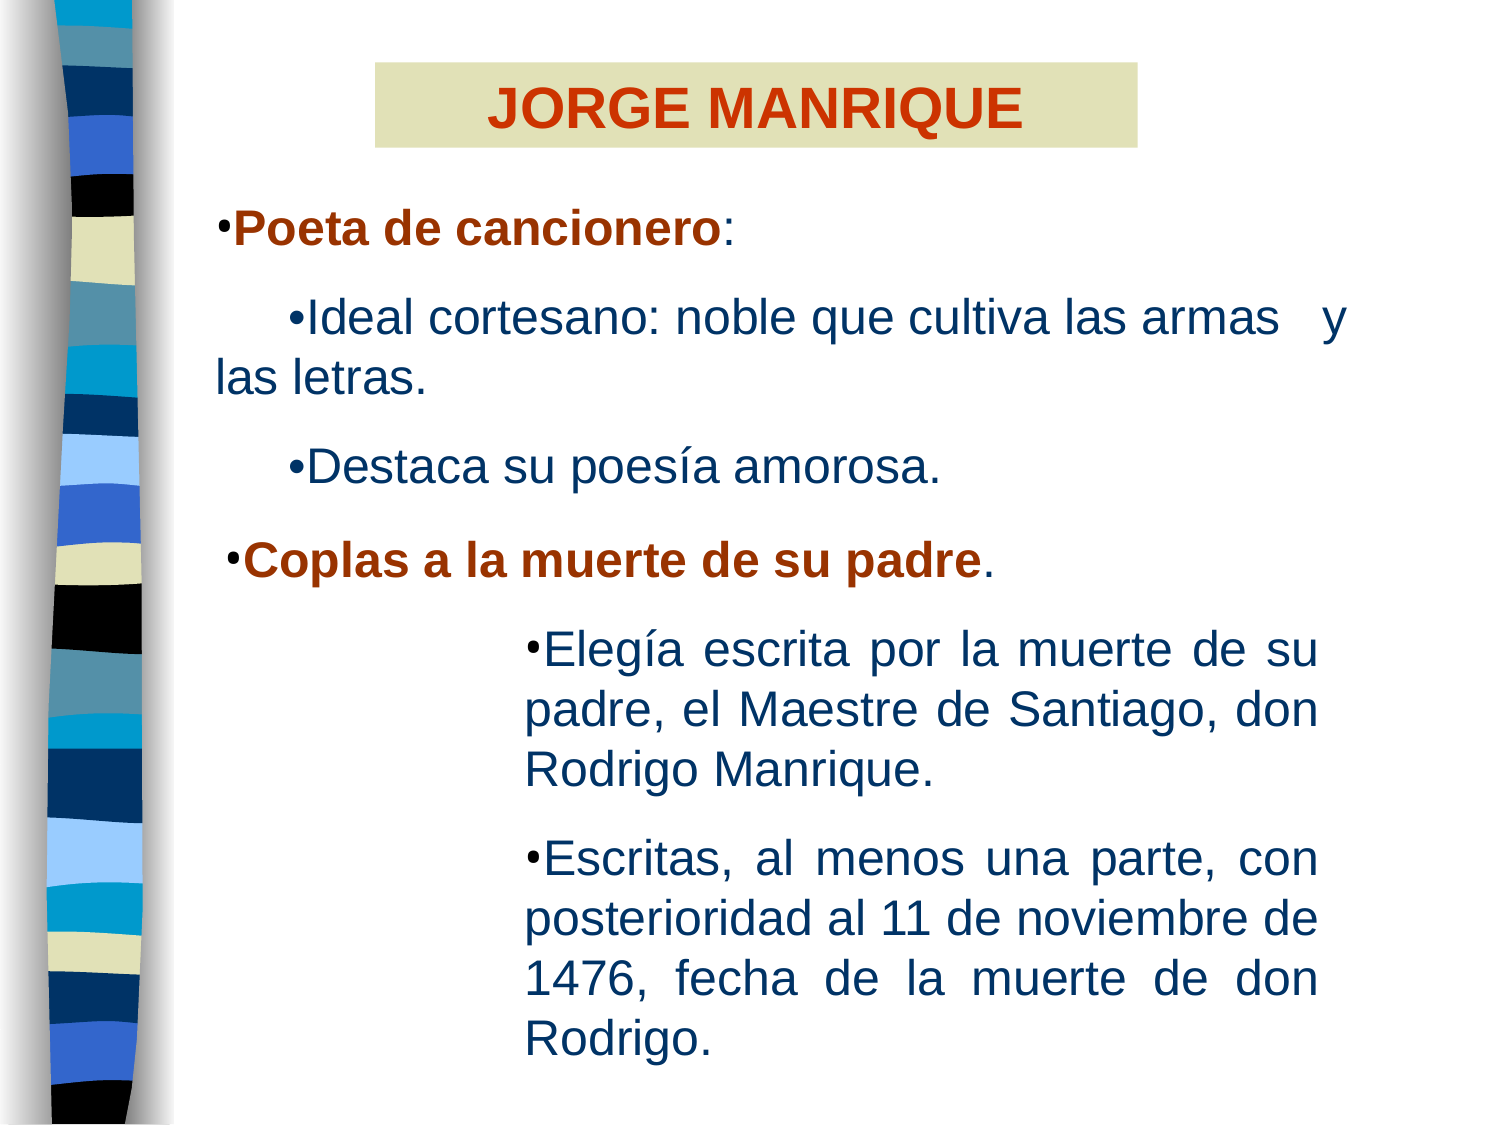

JORGE MANRIQUE
Poeta de cancionero:
	•Ideal cortesano: noble que cultiva las armas 	y las letras.
	•Destaca su poesía amorosa.
Coplas a la muerte de su padre.
Elegía escrita por la muerte de su padre, el Maestre de Santiago, don Rodrigo Manrique.
Escritas, al menos una parte, con posterioridad al 11 de noviembre de 1476, fecha de la muerte de don Rodrigo.